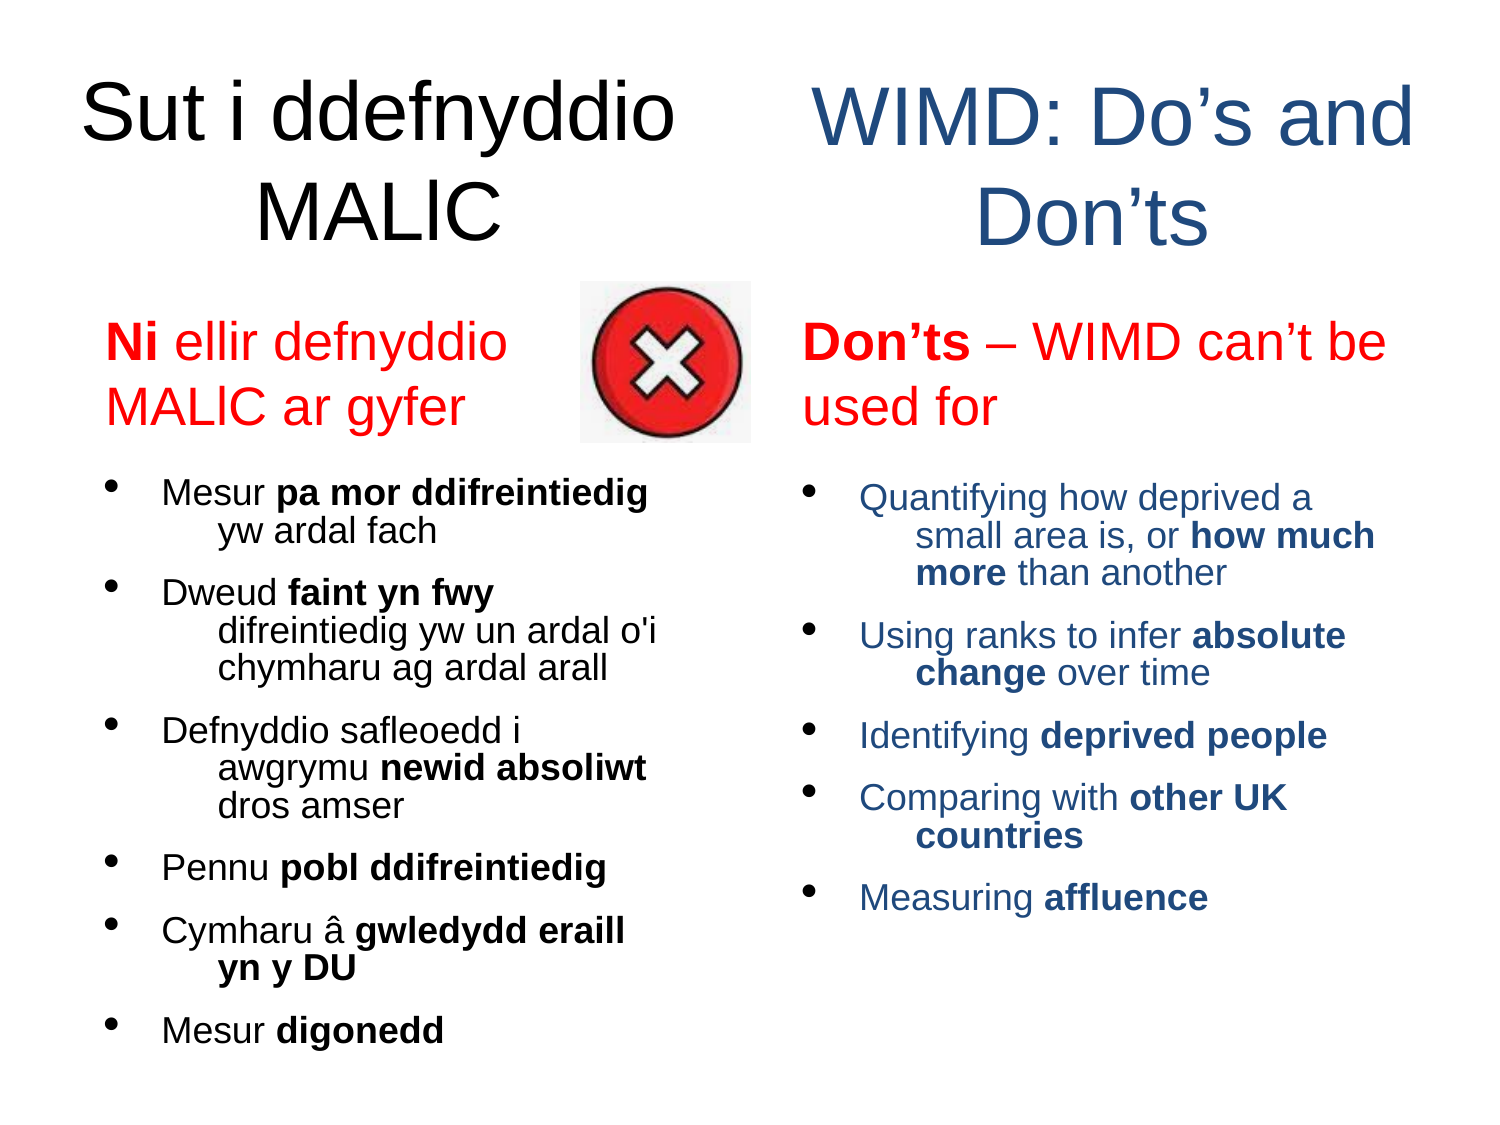

Sut i ddefnyddio MALlC
WIMD: Do’s and Don’ts
Don’ts – WIMD can’t be used for
Quantifying how deprived a small area is, or how much more than another
Using ranks to infer absolute change over time
Identifying deprived people
Comparing with other UK countries
Measuring affluence
Ni ellir defnyddio MALlC ar gyfer
Mesur pa mor ddifreintiedig yw ardal fach
Dweud faint yn fwy difreintiedig yw un ardal o'i chymharu ag ardal arall
Defnyddio safleoedd i awgrymu newid absoliwt dros amser
Pennu pobl ddifreintiedig
Cymharu â gwledydd eraill yn y DU
Mesur digonedd